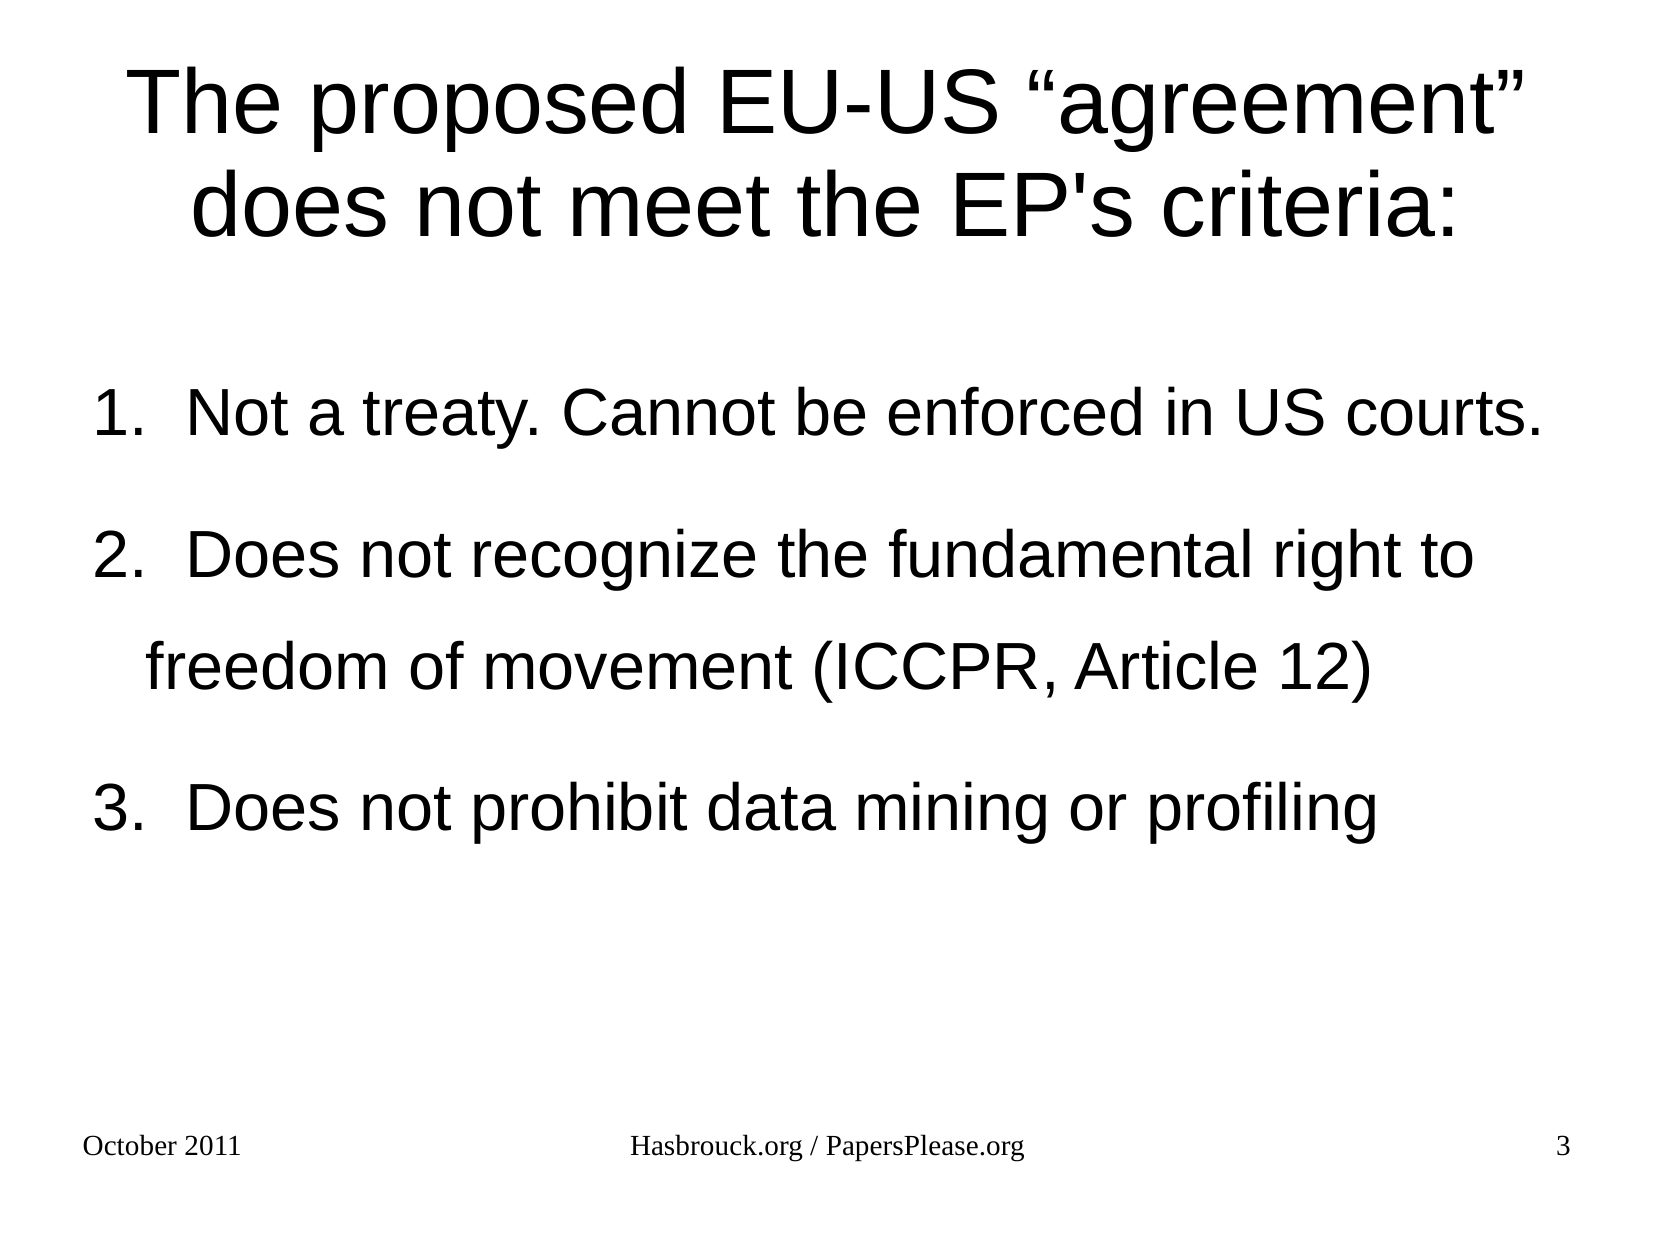

# The proposed EU-US “agreement” does not meet the EP's criteria:
 Not a treaty. Cannot be enforced in US courts.
 Does not recognize the fundamental right to freedom of movement (ICCPR, Article 12)
 Does not prohibit data mining or profiling
October 2011
Hasbrouck.org / PapersPlease.org
3